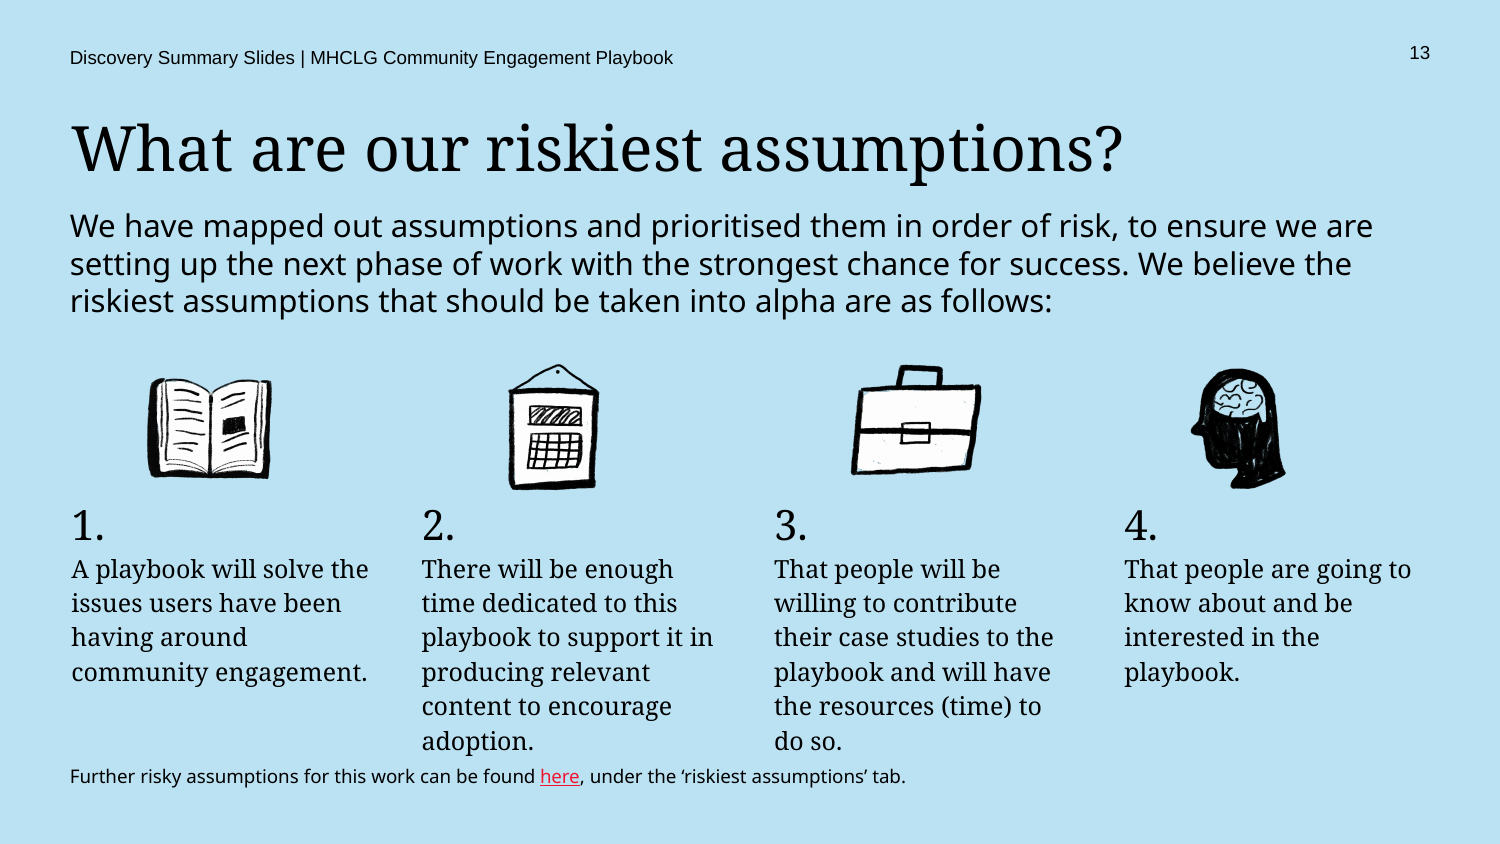

13
Discovery Summary Slides | MHCLG Community Engagement Playbook
What are our riskiest assumptions?
We have mapped out assumptions and prioritised them in order of risk, to ensure we are setting up the next phase of work with the strongest chance for success. We believe the riskiest assumptions that should be taken into alpha are as follows:
1.
A playbook will solve the issues users have been having around community engagement.
2.
There will be enough time dedicated to this playbook to support it in producing relevant content to encourage adoption.
3.
That people will be willing to contribute their case studies to the playbook and will have the resources (time) to do so.
4.
That people are going to know about and be interested in the playbook.
Further risky assumptions for this work can be found here, under the ‘riskiest assumptions’ tab.